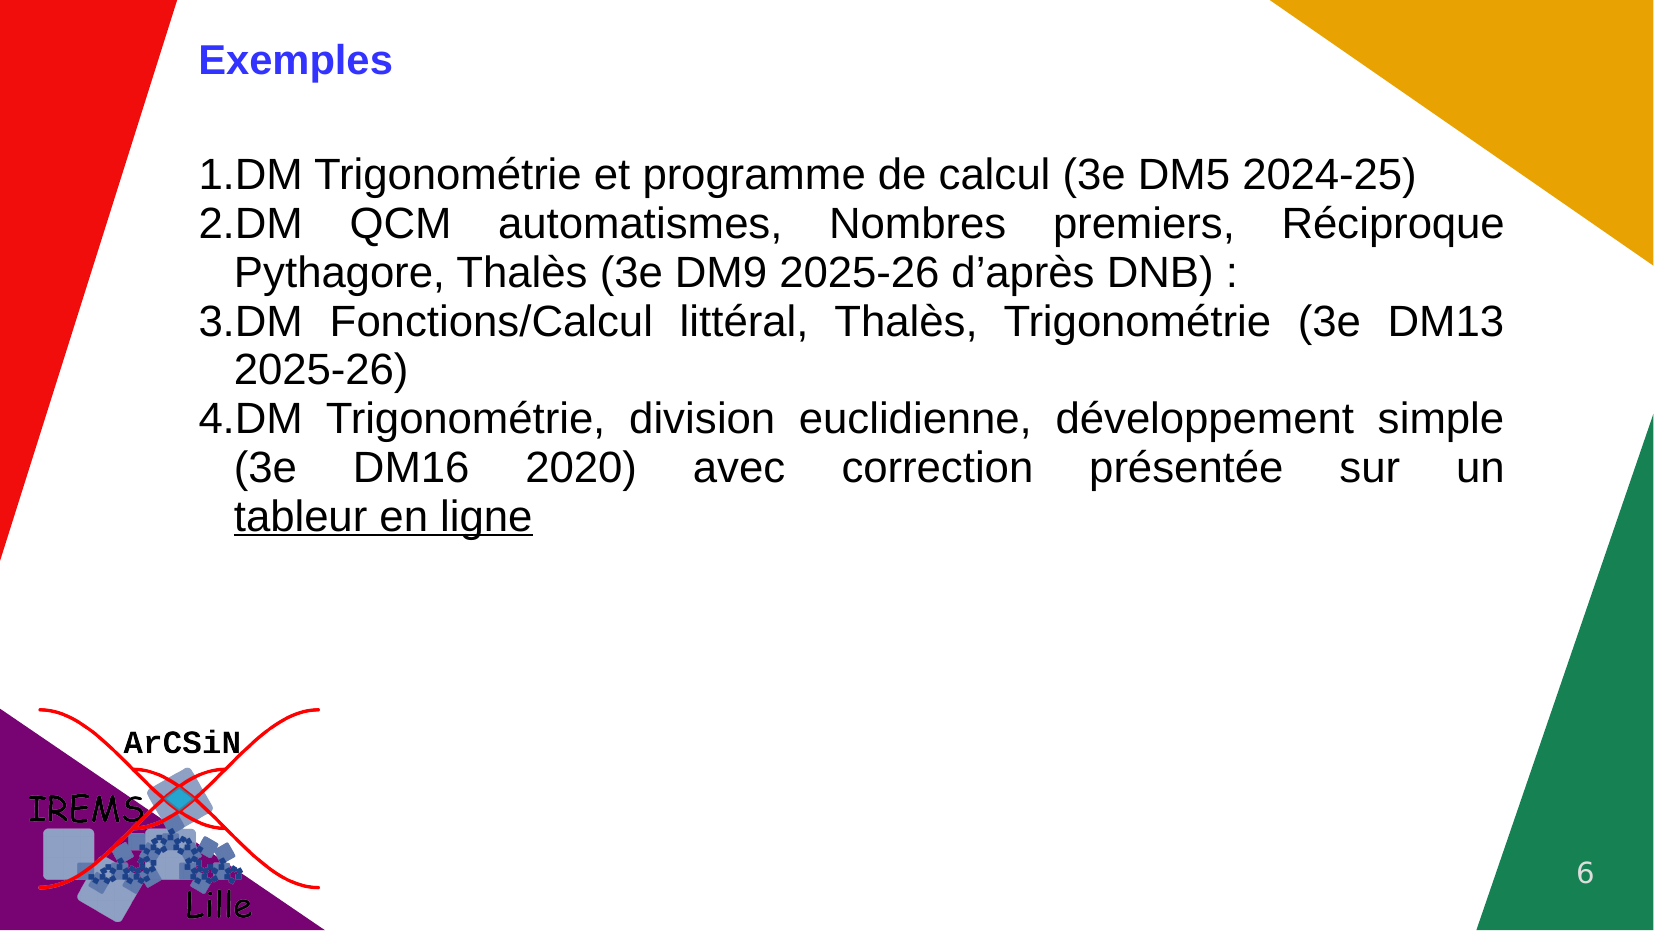

Exemples
DM Trigonométrie et programme de calcul (3e DM5 2024-25)
DM QCM automatismes, Nombres premiers, Réciproque Pythagore, Thalès (3e DM9 2025-26 d’après DNB) :
DM Fonctions/Calcul littéral, Thalès, Trigonométrie (3e DM13 2025-26)
DM Trigonométrie, division euclidienne, développement simple (3e DM16 2020) avec correction présentée sur un tableur en ligne
6